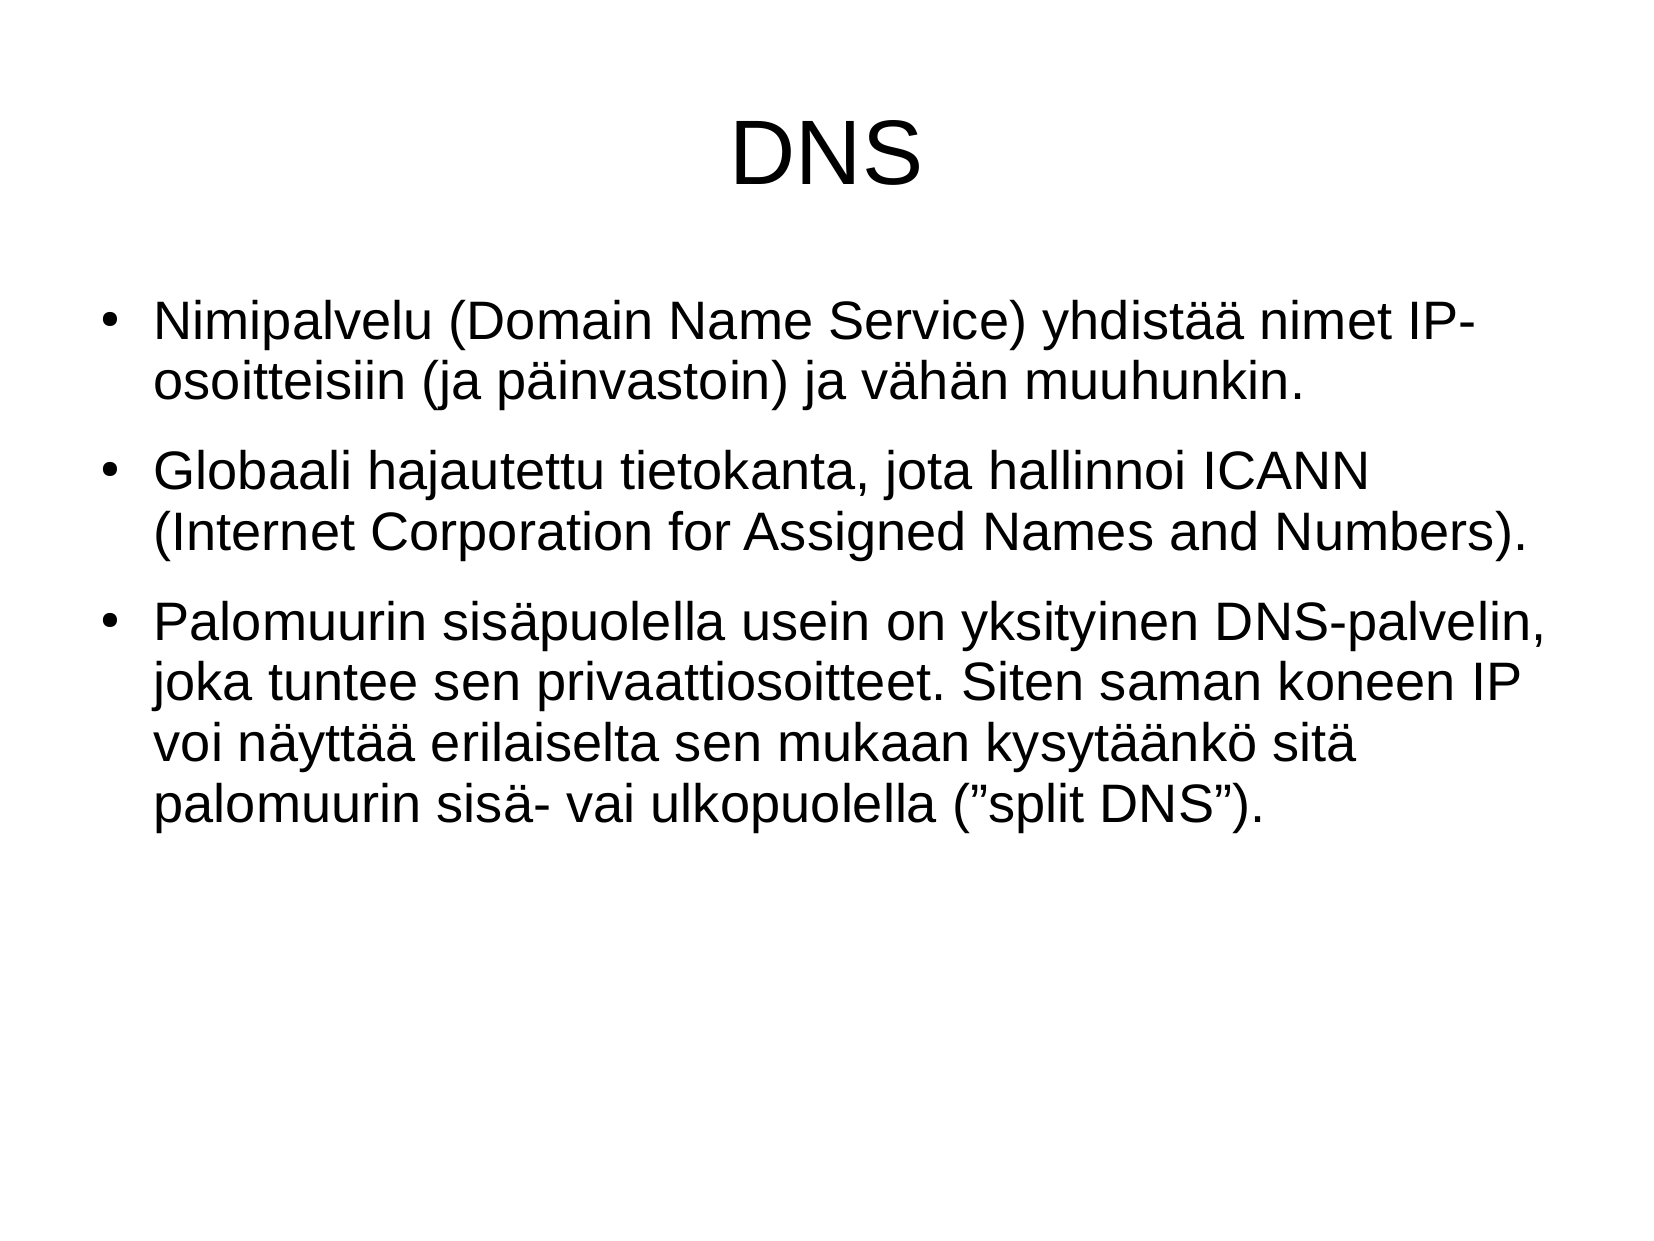

# DNS
Nimipalvelu (Domain Name Service) yhdistää nimet IP-osoitteisiin (ja päinvastoin) ja vähän muuhunkin.
Globaali hajautettu tietokanta, jota hallinnoi ICANN (Internet Corporation for Assigned Names and Numbers).
Palomuurin sisäpuolella usein on yksityinen DNS-palvelin, joka tuntee sen privaattiosoitteet. Siten saman koneen IP voi näyttää erilaiselta sen mukaan kysytäänkö sitä palomuurin sisä- vai ulkopuolella (”split DNS”).